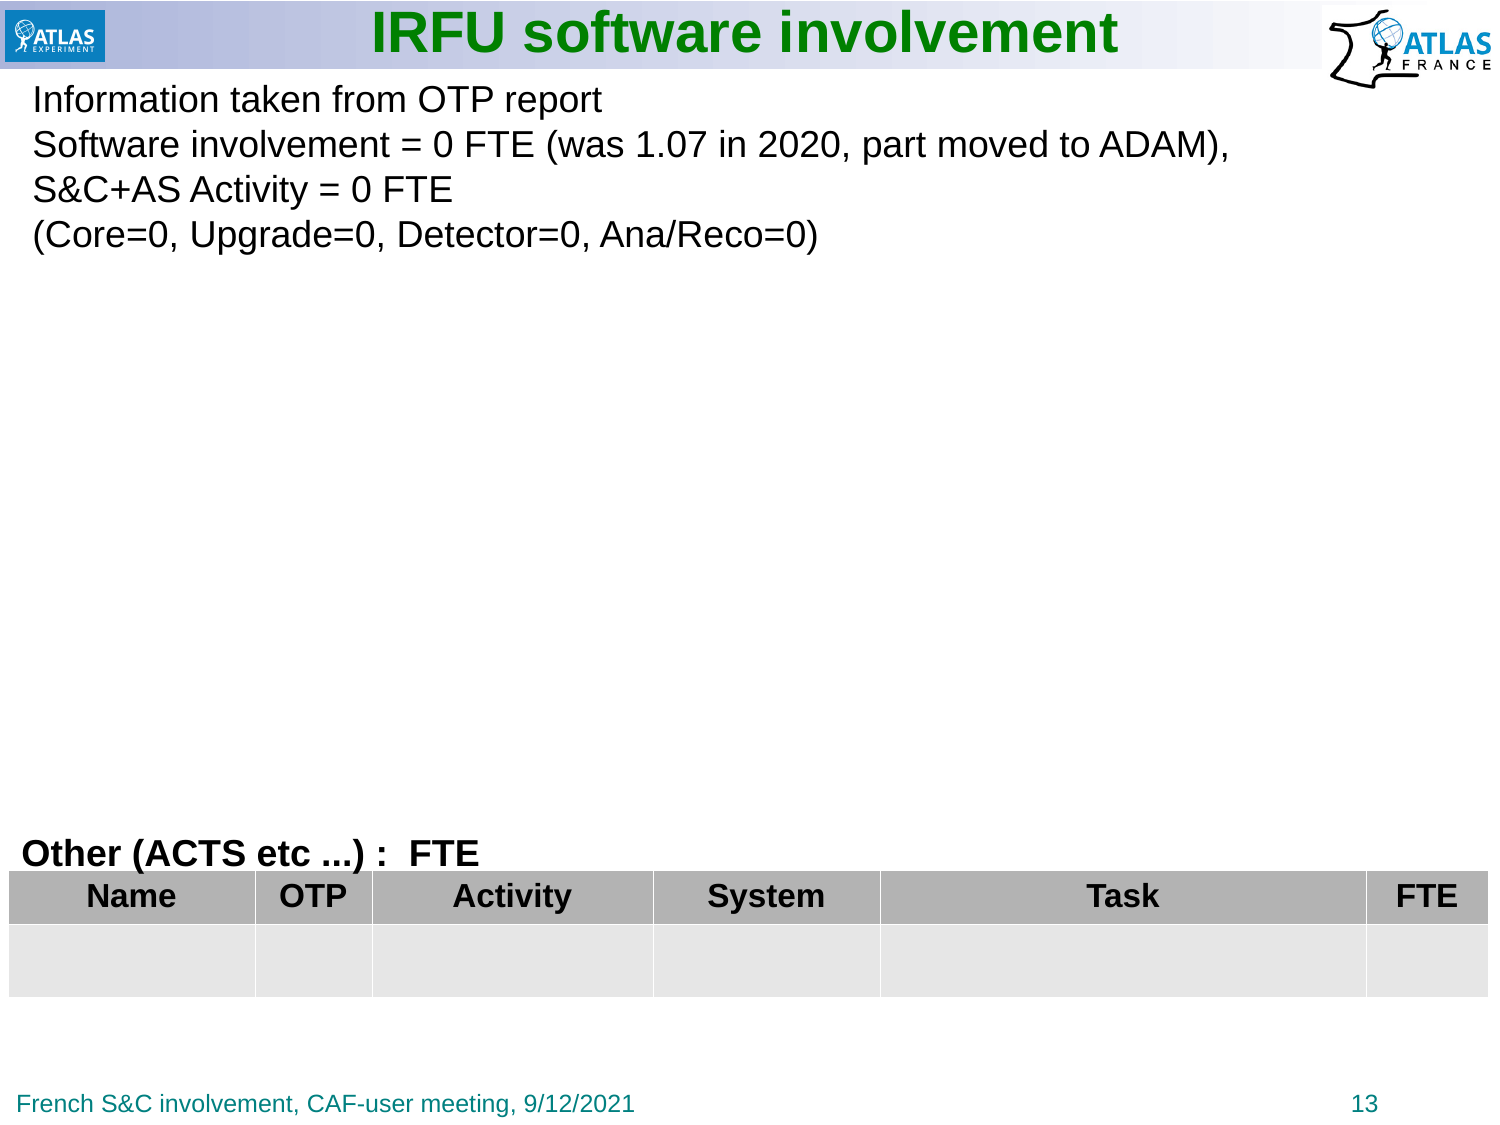

IRFU software involvement
Information taken from OTP report
Software involvement = 0 FTE (was 1.07 in 2020, part moved to ADAM),
S&C+AS Activity = 0 FTE
(Core=0, Upgrade=0, Detector=0, Ana/Reco=0)
Other (ACTS etc ...) : FTE
| Name | OTP | Activity | System | Task | FTE |
| --- | --- | --- | --- | --- | --- |
| | | | | | |